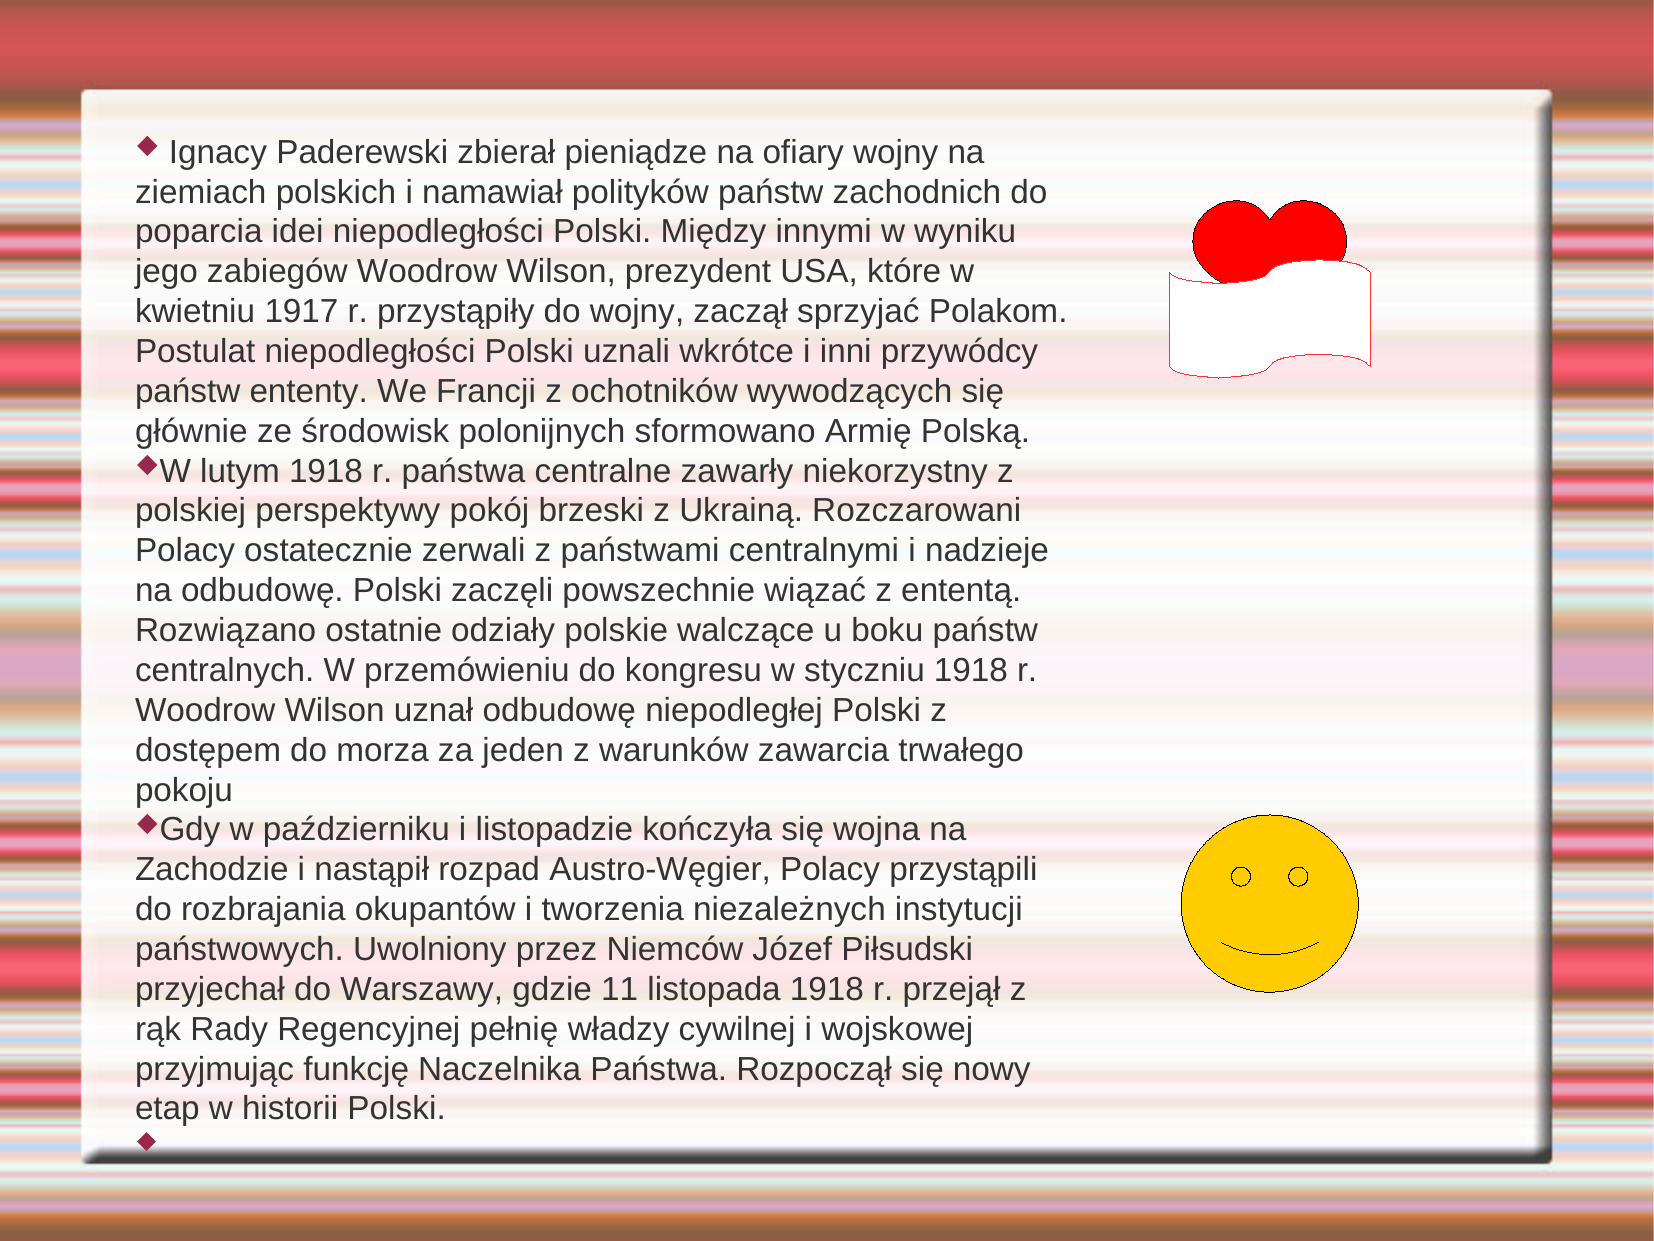

#
 Ignacy Paderewski zbierał pieniądze na ofiary wojny na ziemiach polskich i namawiał polityków państw zachodnich do poparcia idei niepodległości Polski. Między innymi w wyniku jego zabiegów Woodrow Wilson, prezydent USA, które w kwietniu 1917 r. przystąpiły do wojny, zaczął sprzyjać Polakom. Postulat niepodległości Polski uznali wkrótce i inni przywódcy państw ententy. We Francji z ochotników wywodzących się głównie ze środowisk polonijnych sformowano Armię Polską.
W lutym 1918 r. państwa centralne zawarły niekorzystny z polskiej perspektywy pokój brzeski z Ukrainą. Rozczarowani Polacy ostatecznie zerwali z państwami centralnymi i nadzieje na odbudowę. Polski zaczęli powszechnie wiązać z ententą. Rozwiązano ostatnie odziały polskie walczące u boku państw centralnych. W przemówieniu do kongresu w styczniu 1918 r. Woodrow Wilson uznał odbudowę niepodległej Polski z dostępem do morza za jeden z warunków zawarcia trwałego pokoju
Gdy w październiku i listopadzie kończyła się wojna na Zachodzie i nastąpił rozpad Austro-Węgier, Polacy przystąpili do rozbrajania okupantów i tworzenia niezależnych instytucji państwowych. Uwolniony przez Niemców Józef Piłsudski przyjechał do Warszawy, gdzie 11 listopada 1918 r. przejął z rąk Rady Regencyjnej pełnię władzy cywilnej i wojskowej przyjmując funkcję Naczelnika Państwa. Rozpoczął się nowy etap w historii Polski.